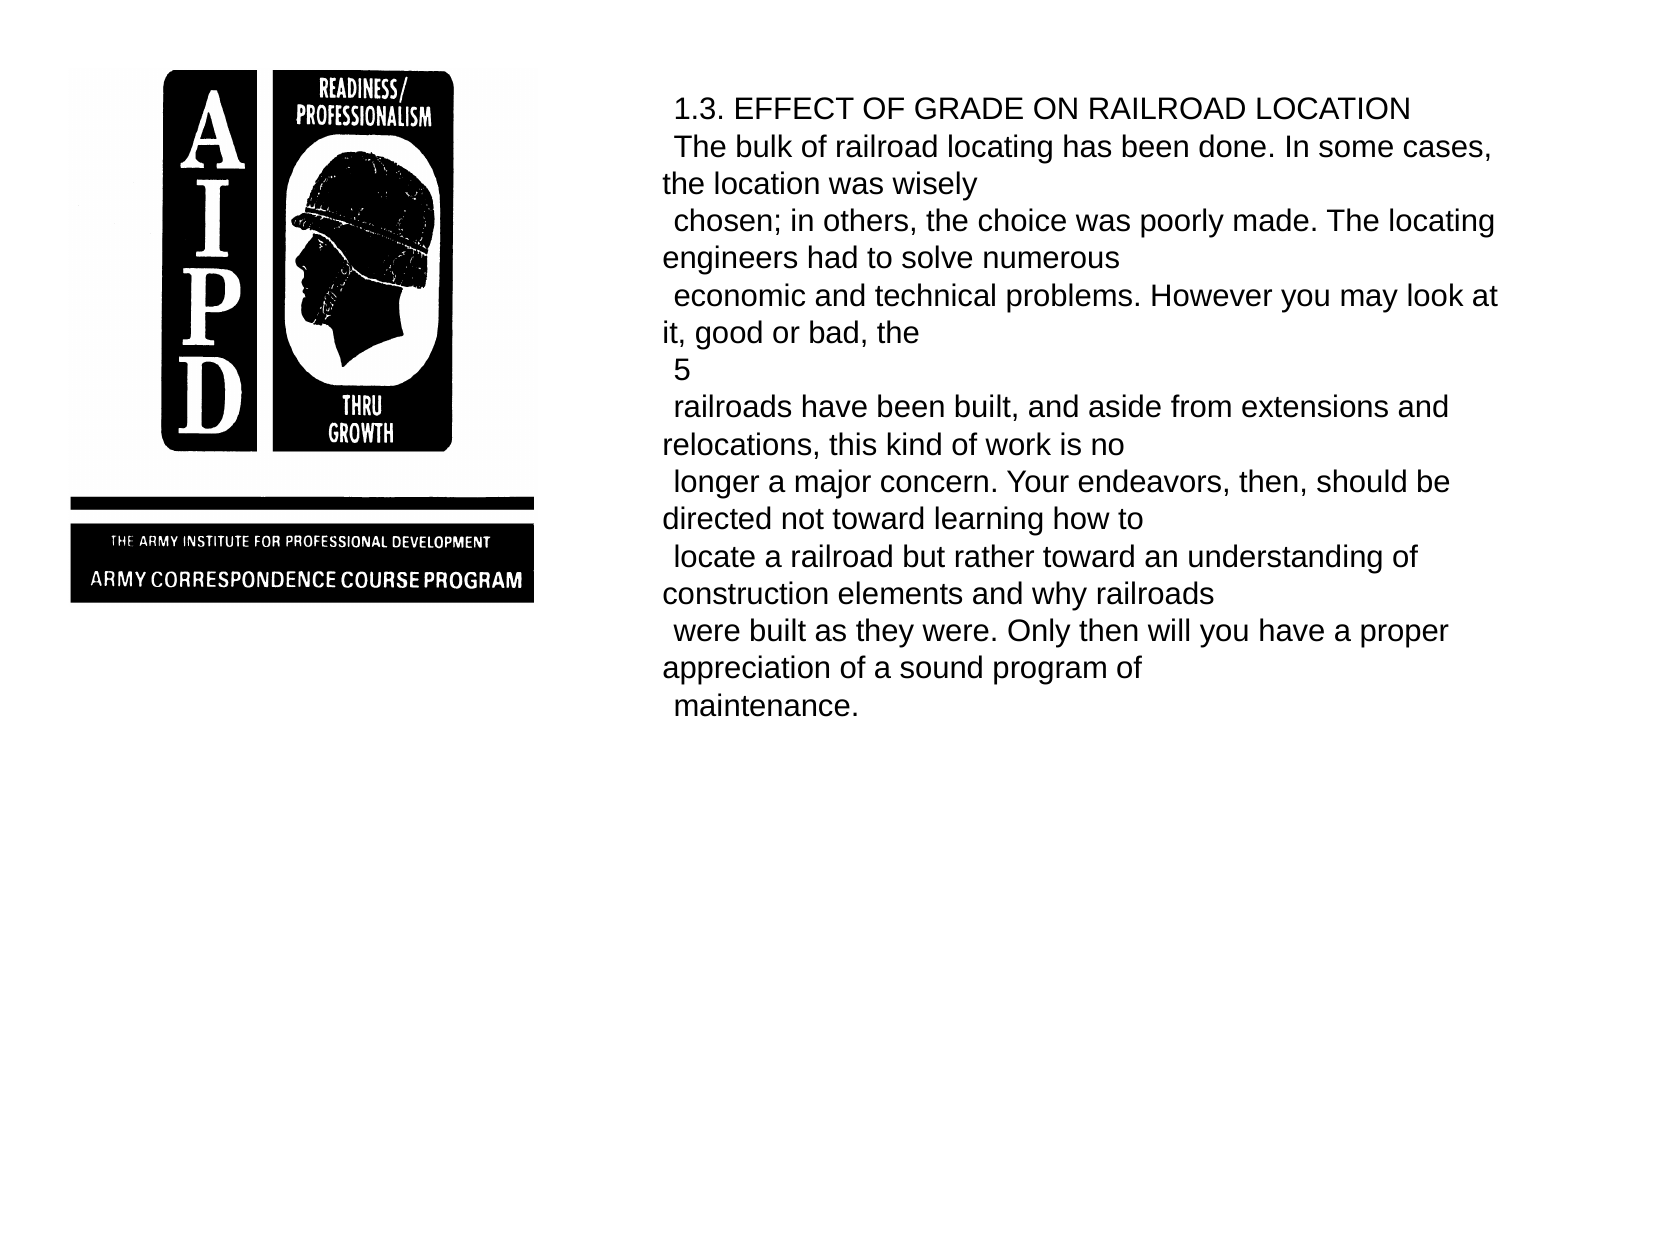

1.3. EFFECT OF GRADE ON RAILROAD LOCATION
The bulk of railroad locating has been done. In some cases, the location was wisely
chosen; in others, the choice was poorly made. The locating engineers had to solve numerous
economic and technical problems. However you may look at it, good or bad, the
5
railroads have been built, and aside from extensions and relocations, this kind of work is no
longer a major concern. Your endeavors, then, should be directed not toward learning how to
locate a railroad but rather toward an understanding of construction elements and why railroads
were built as they were. Only then will you have a proper appreciation of a sound program of
maintenance.